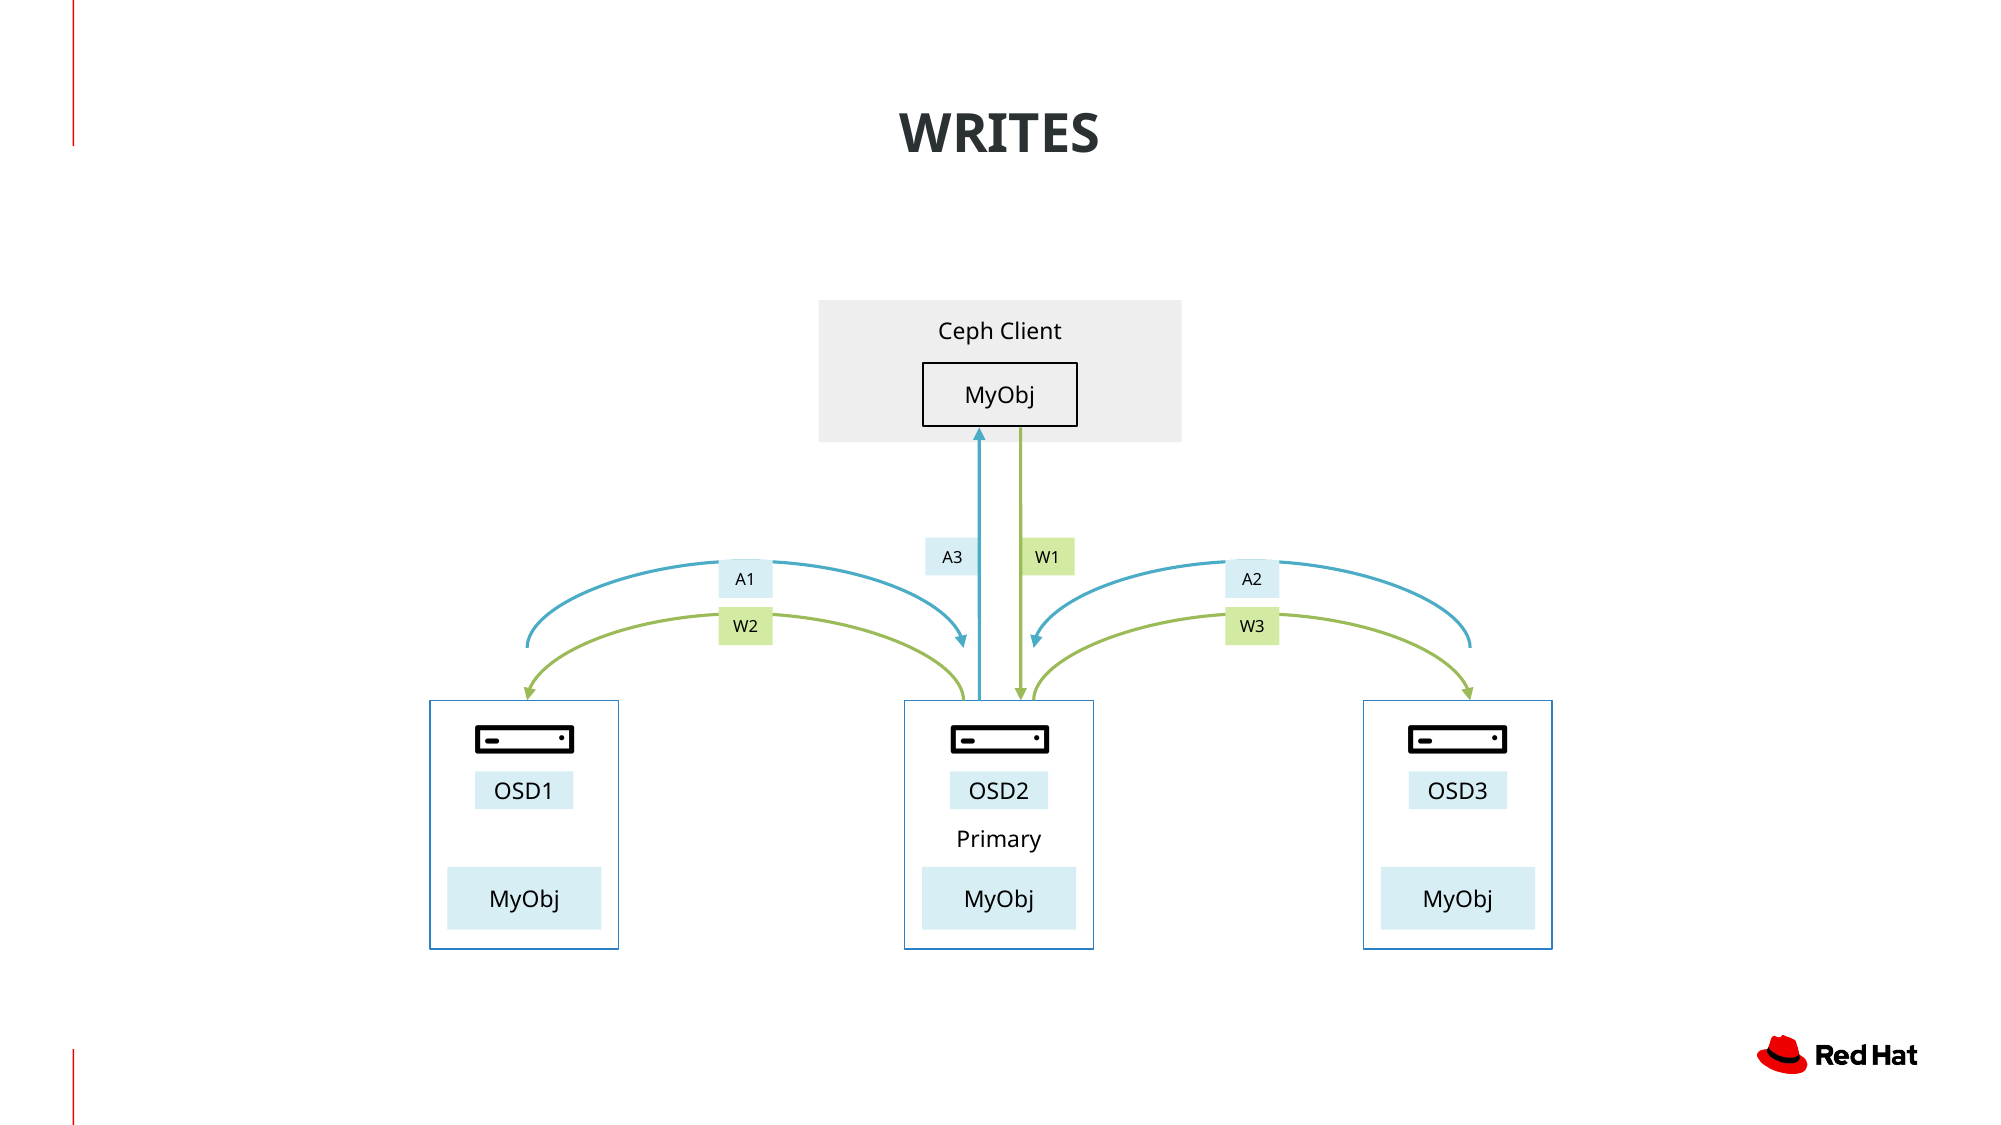

# writes
Ceph Client
MyObj
A3
W1
A1
A2
W2
W3
OSD1
OSD2
OSD3
Primary
MyObj
MyObj
MyObj